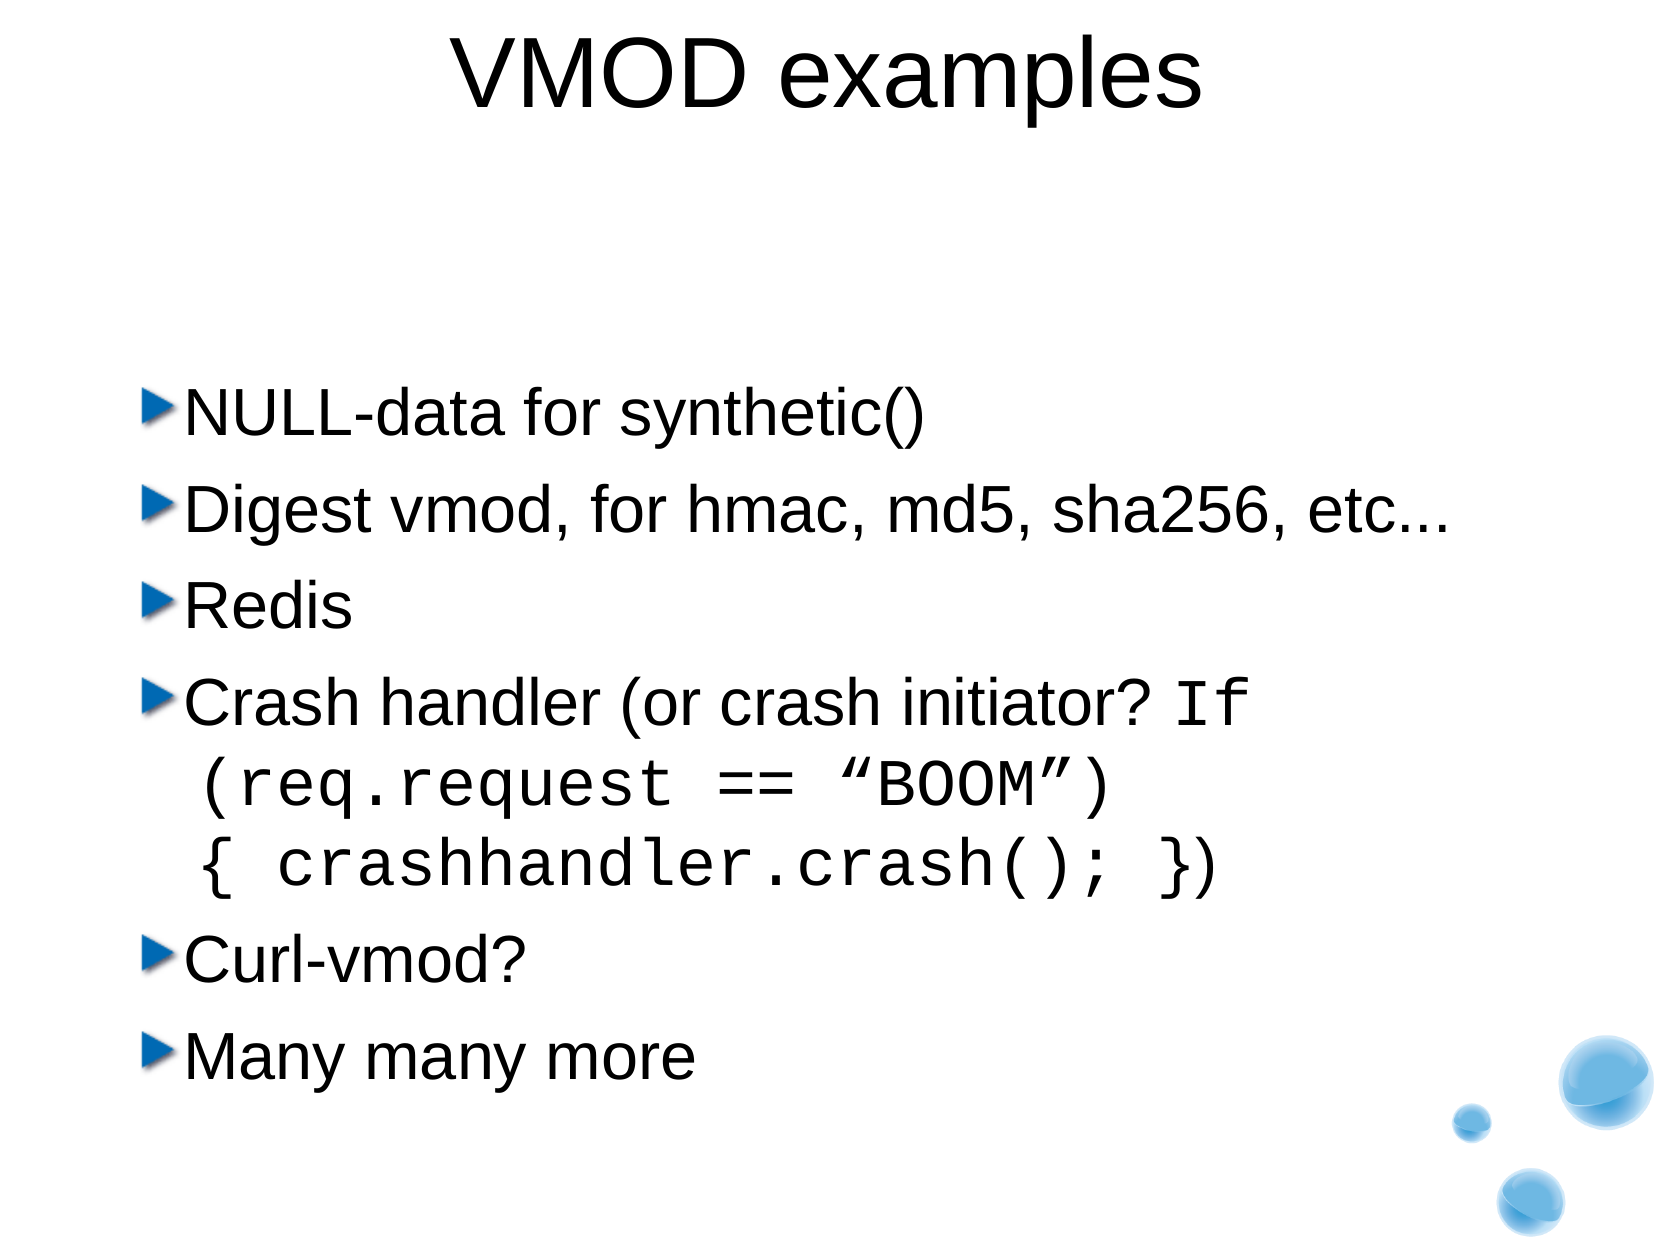

# VMOD examples
NULL-data for synthetic()
Digest vmod, for hmac, md5, sha256, etc...
Redis
Crash handler (or crash initiator? If (req.request == “BOOM”) { crashhandler.crash(); })
Curl-vmod?
Many many more